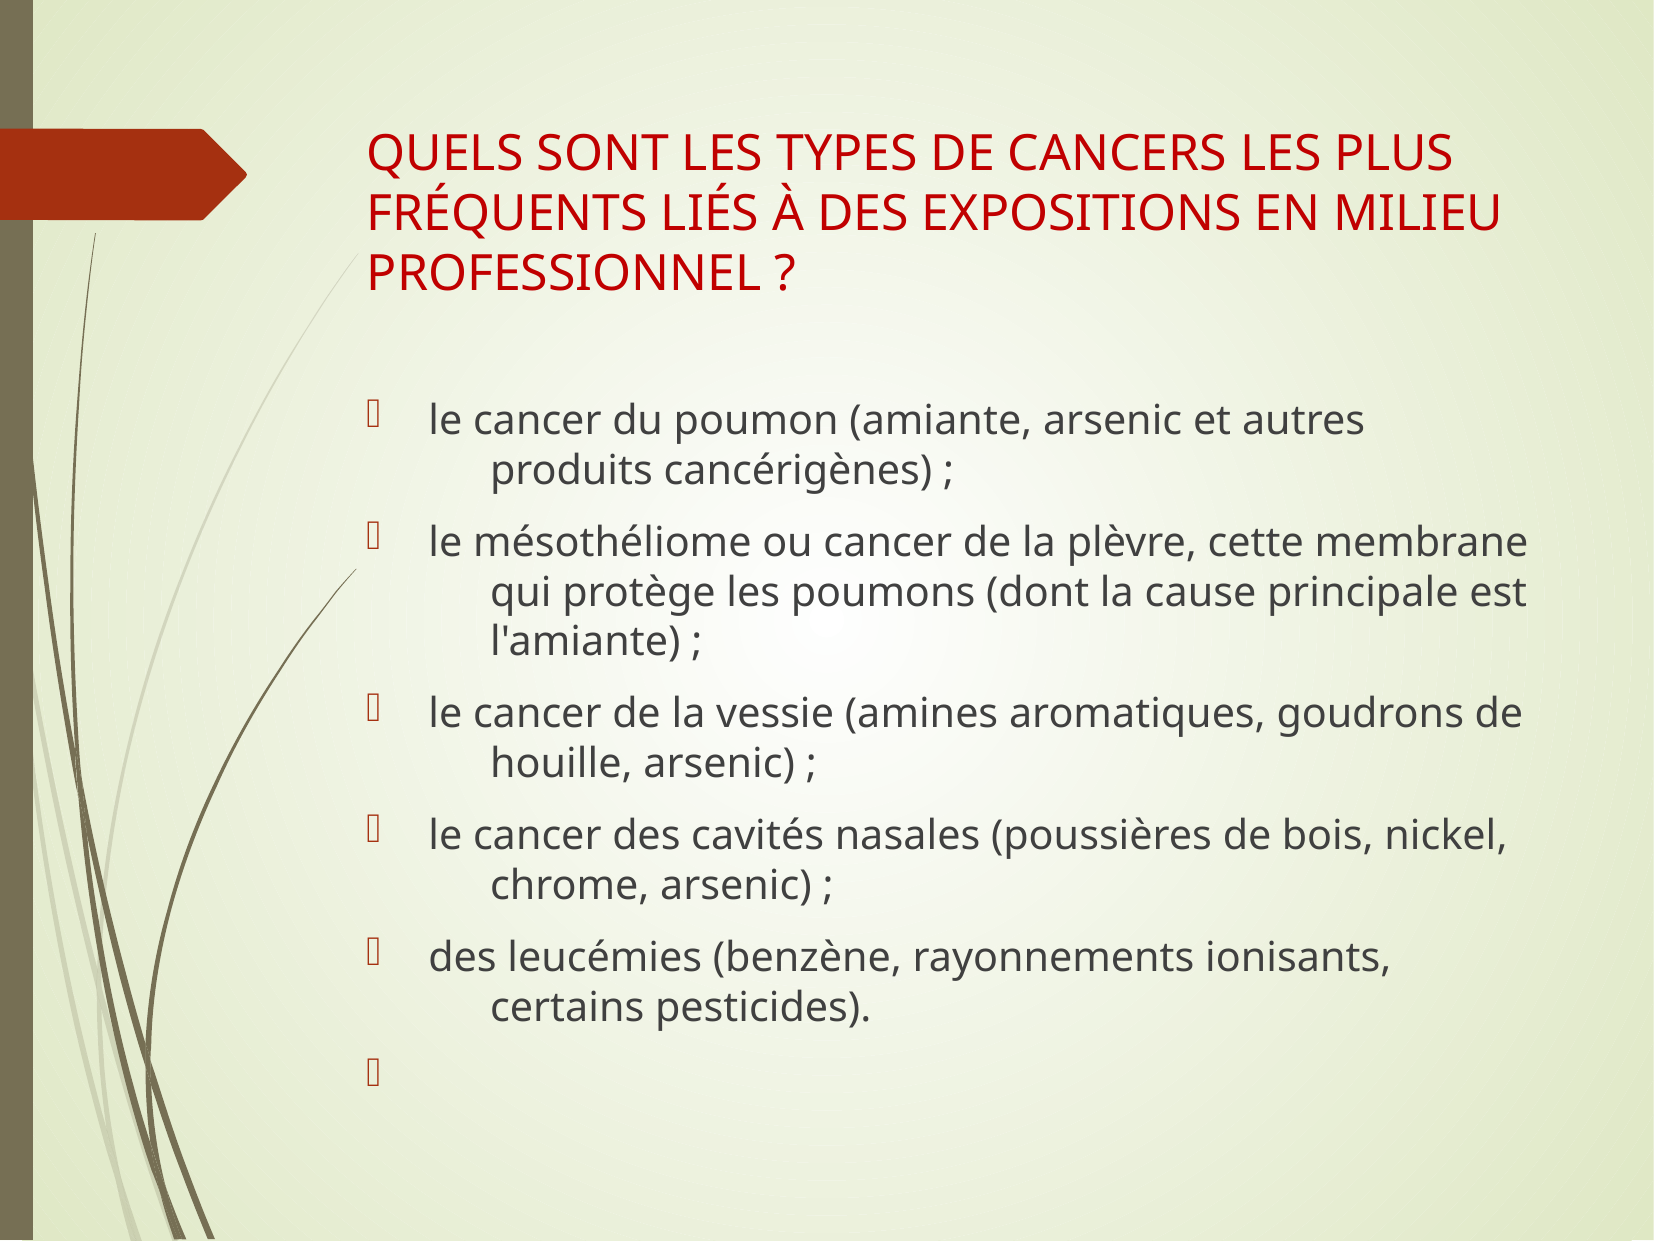

# QUELS SONT LES TYPES DE CANCERS LES PLUS FRÉQUENTS LIÉS À DES EXPOSITIONS EN MILIEU PROFESSIONNEL ?
le cancer du poumon (amiante, arsenic et autres produits cancérigènes) ;
le mésothéliome ou cancer de la plèvre, cette membrane qui protège les poumons (dont la cause principale est l'amiante) ;
le cancer de la vessie (amines aromatiques, goudrons de houille, arsenic) ;
le cancer des cavités nasales (poussières de bois, nickel, chrome, arsenic) ;
des leucémies (benzène, rayonnements ionisants, certains pesticides).